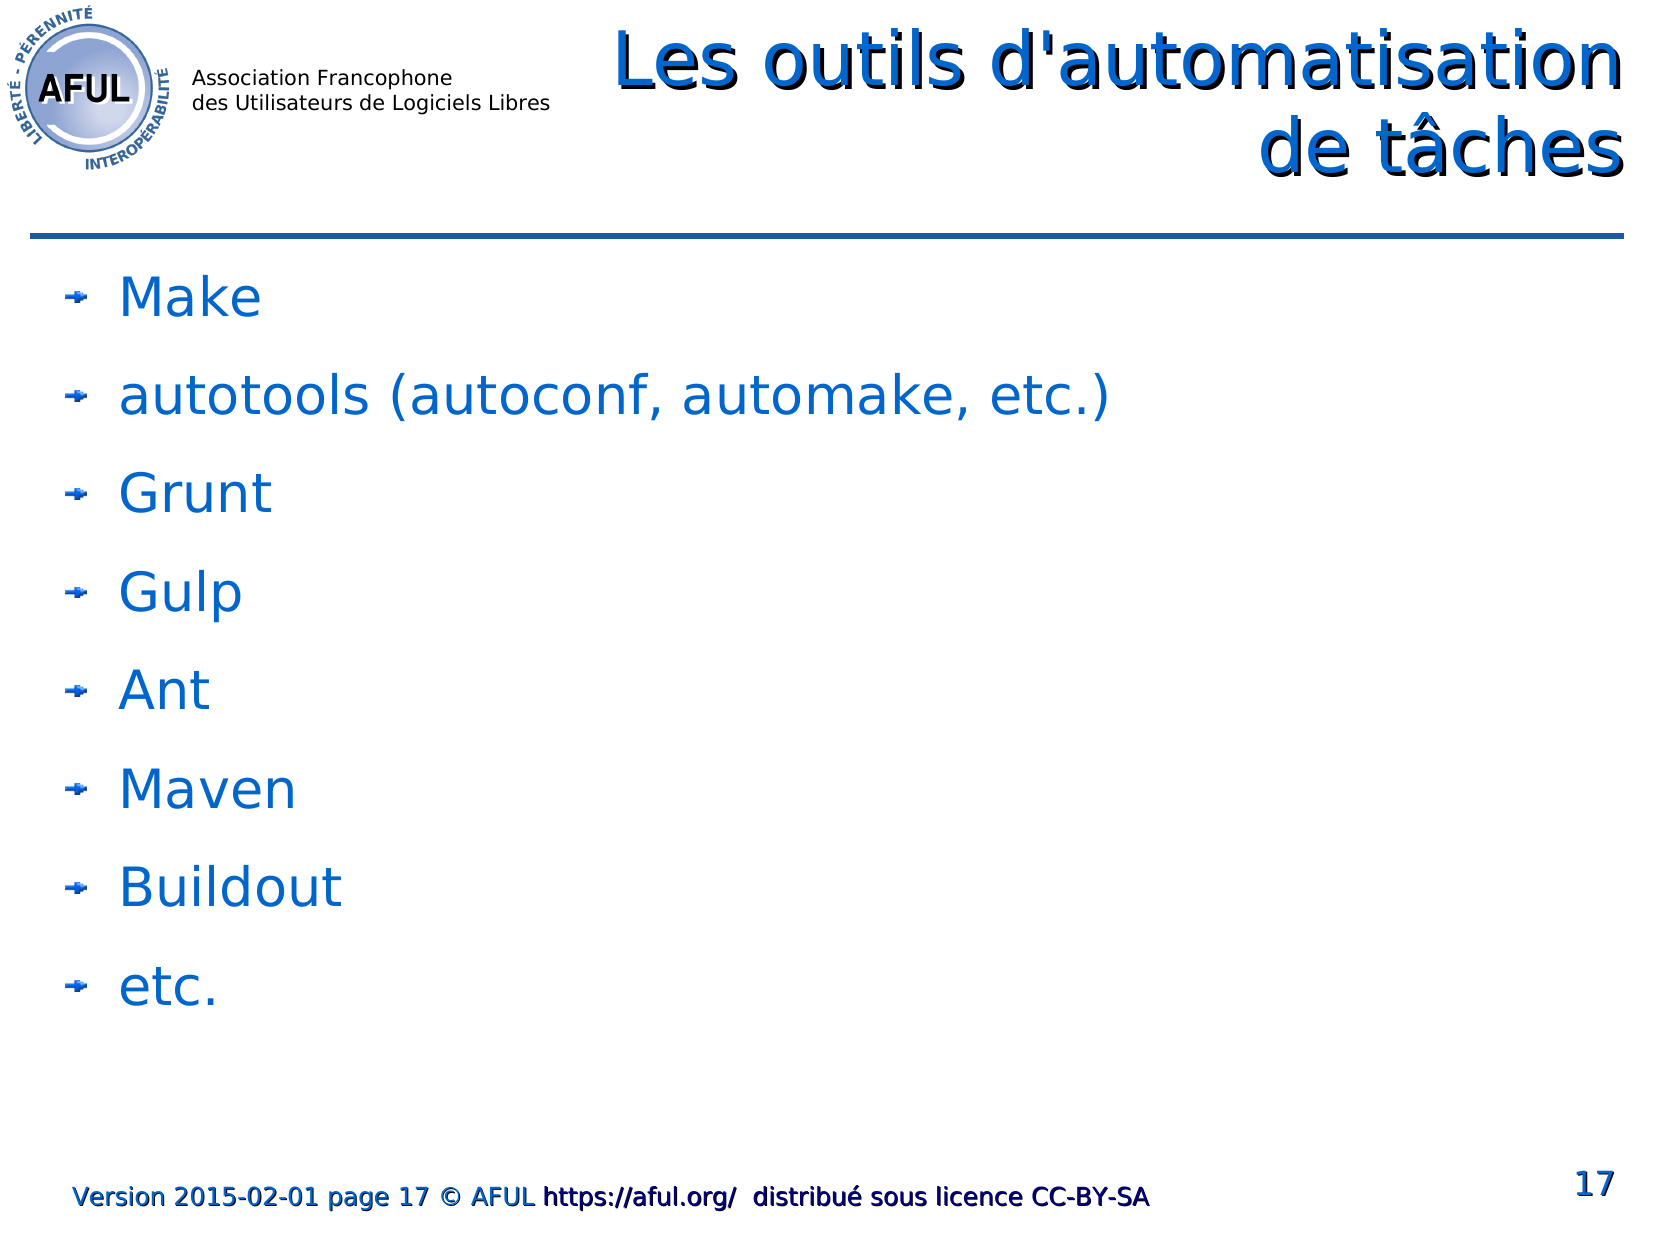

# Les outils d'automatisation de tâches
Make
autotools (autoconf, automake, etc.)
Grunt
Gulp
Ant
Maven
Buildout
etc.